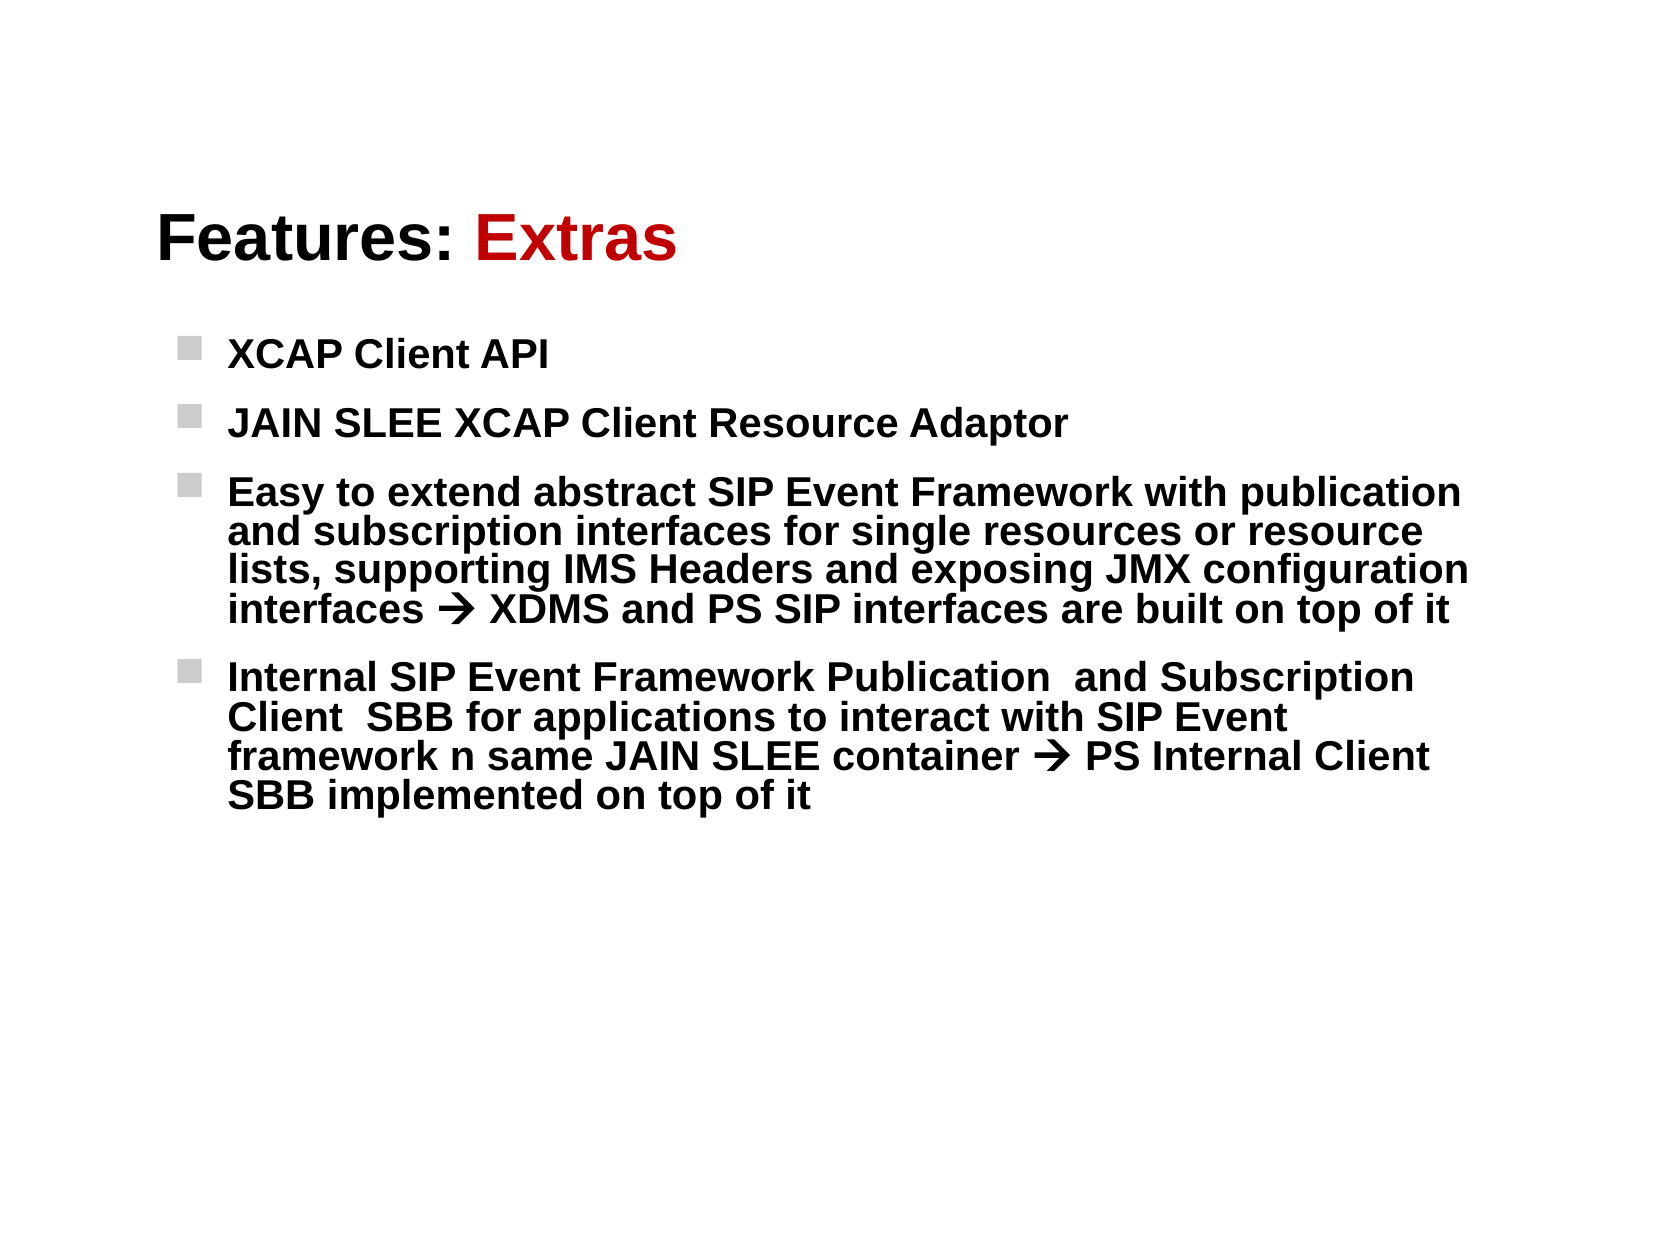

# Features: Extras
XCAP Client API
JAIN SLEE XCAP Client Resource Adaptor
Easy to extend abstract SIP Event Framework with publication and subscription interfaces for single resources or resource lists, supporting IMS Headers and exposing JMX configuration interfaces  XDMS and PS SIP interfaces are built on top of it
Internal SIP Event Framework Publication and Subscription Client SBB for applications to interact with SIP Event framework n same JAIN SLEE container  PS Internal Client SBB implemented on top of it